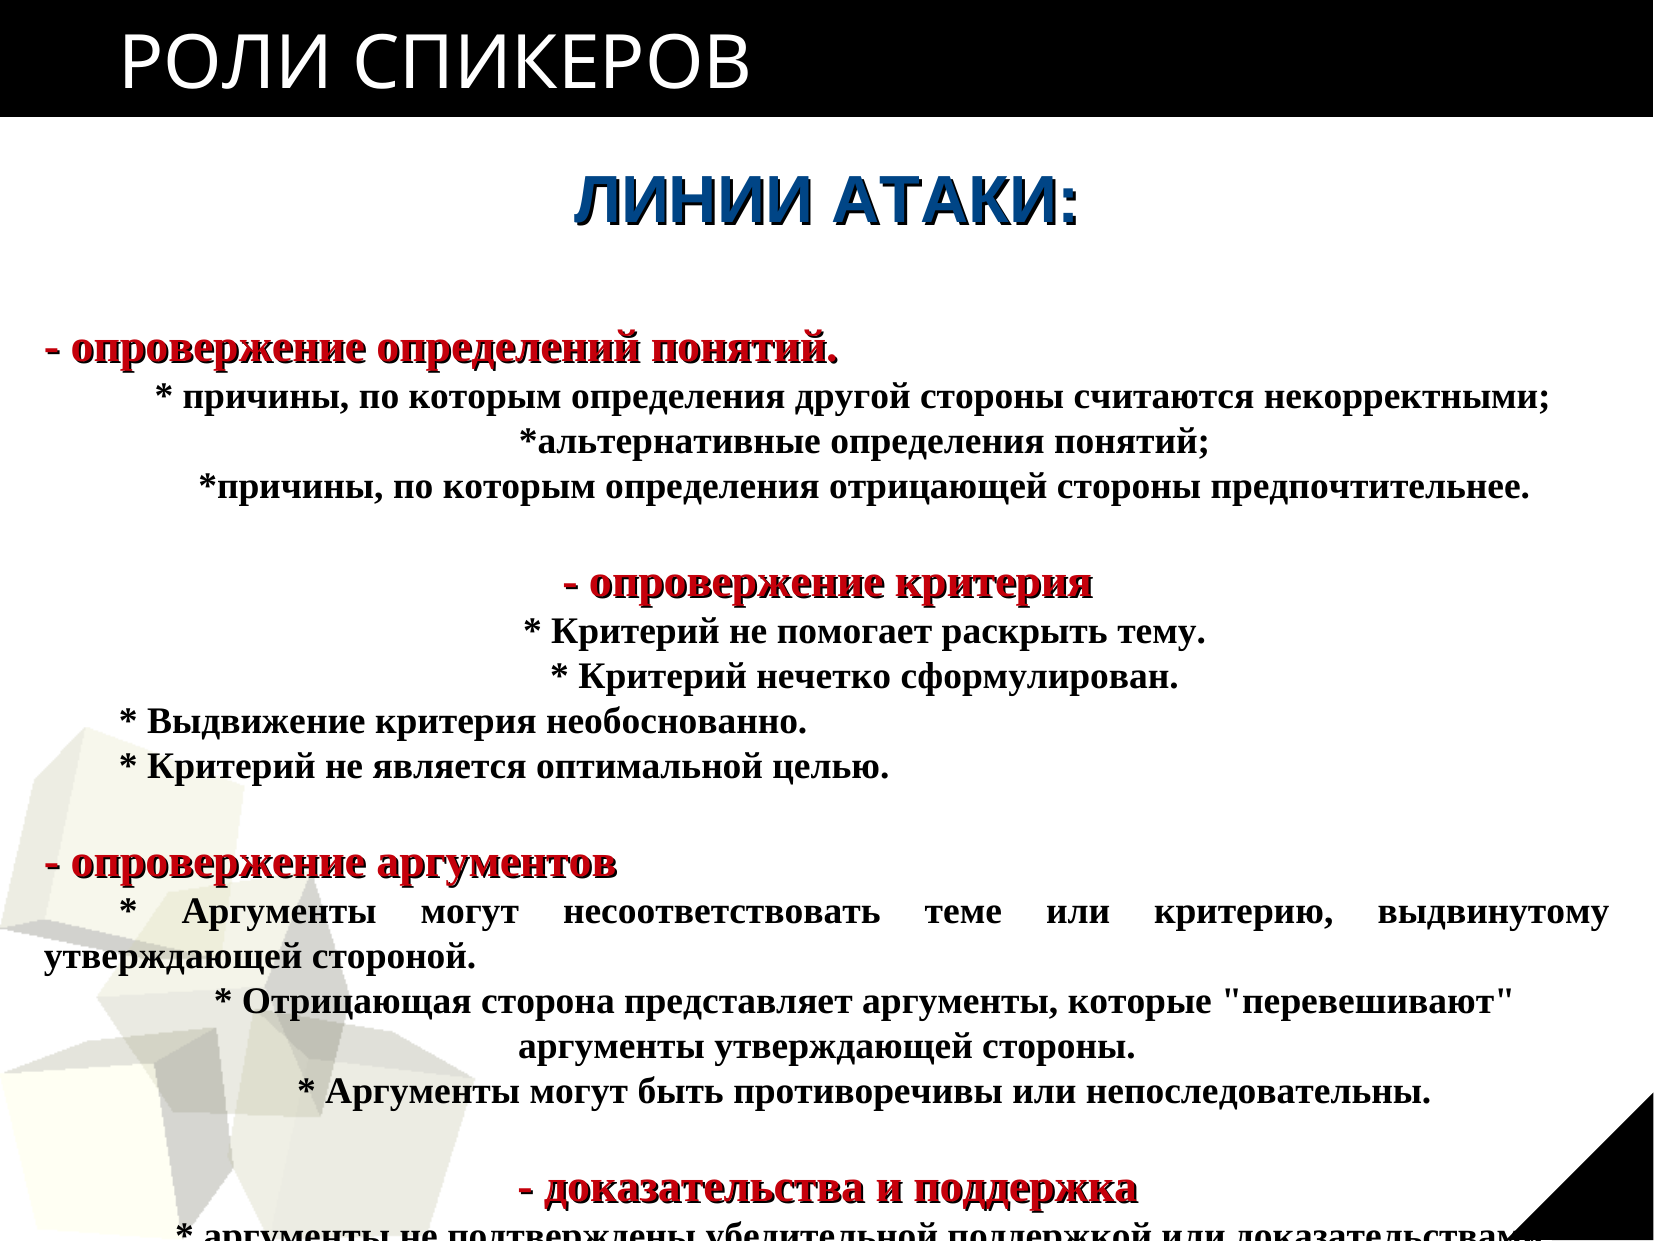

# РОЛИ СПИКЕРОВ
ЛИНИИ АТАКИ:
- опровержение определений понятий.
	* причины, по которым определения другой стороны считаются некорректными;
	*альтернативные определения понятий;
	*причины, по которым определения отрицающей стороны предпочтительнее.
- опровержение критерия
	* Критерий не помогает раскрыть тему.
	* Критерий нечетко сформулирован.
	* Выдвижение критерия необоснованно.
	* Критерий не является оптимальной целью.
- опровержение аргументов
	* Аргументы могут несоответствовать теме или критерию, выдвинутому утверждающей стороной.
	* Отрицающая сторона представляет аргументы, которые "перевешивают" аргументы утверждающей стороны.
	* Аргументы могут быть противоречивы или непоследовательны.
- доказательства и поддержка
	* аргументы не подтверждены убедительной поддержкой или доказательствами.
	*аргументы или доказательства могут быть опровергнуты более убедительными.